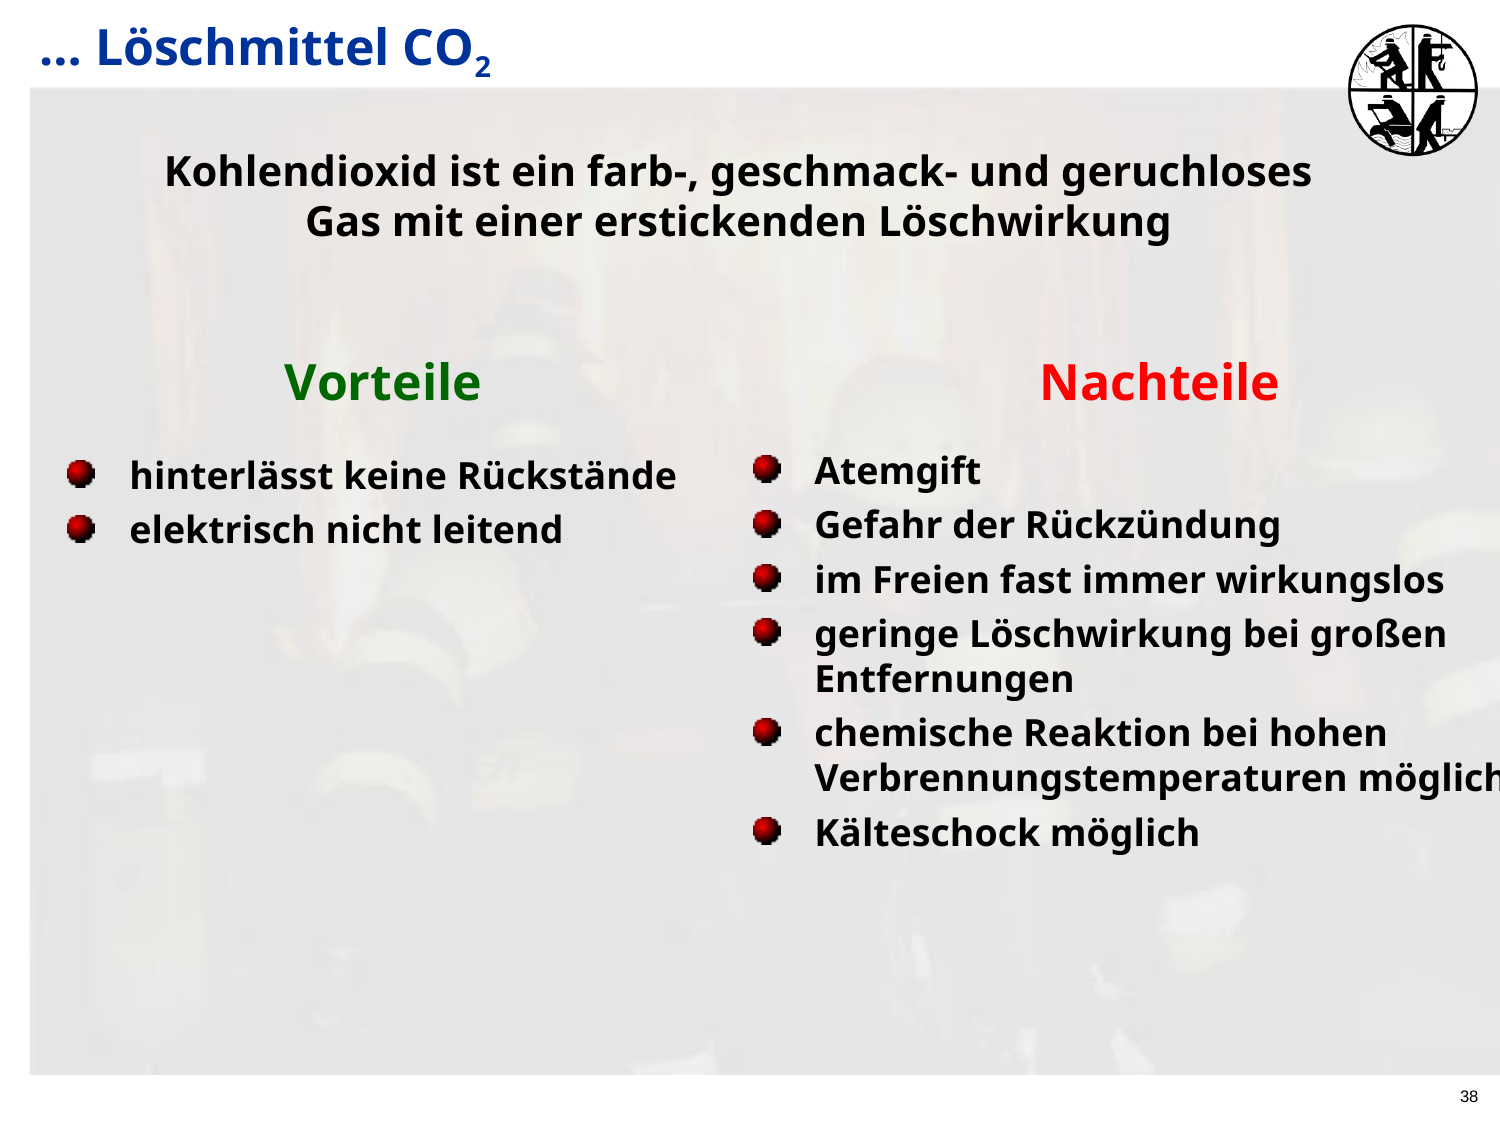

# … Löschmittel CO2
Kohlendioxid ist ein farb-, geschmack- und geruchloses Gas mit einer erstickenden Löschwirkung
Nachteile
Atemgift
Gefahr der Rückzündung
im Freien fast immer wirkungslos
geringe Löschwirkung bei großen Entfernungen
chemische Reaktion bei hohen Verbrennungstemperaturen möglich
Kälteschock möglich
Vorteile
hinterlässt keine Rückstände
elektrisch nicht leitend